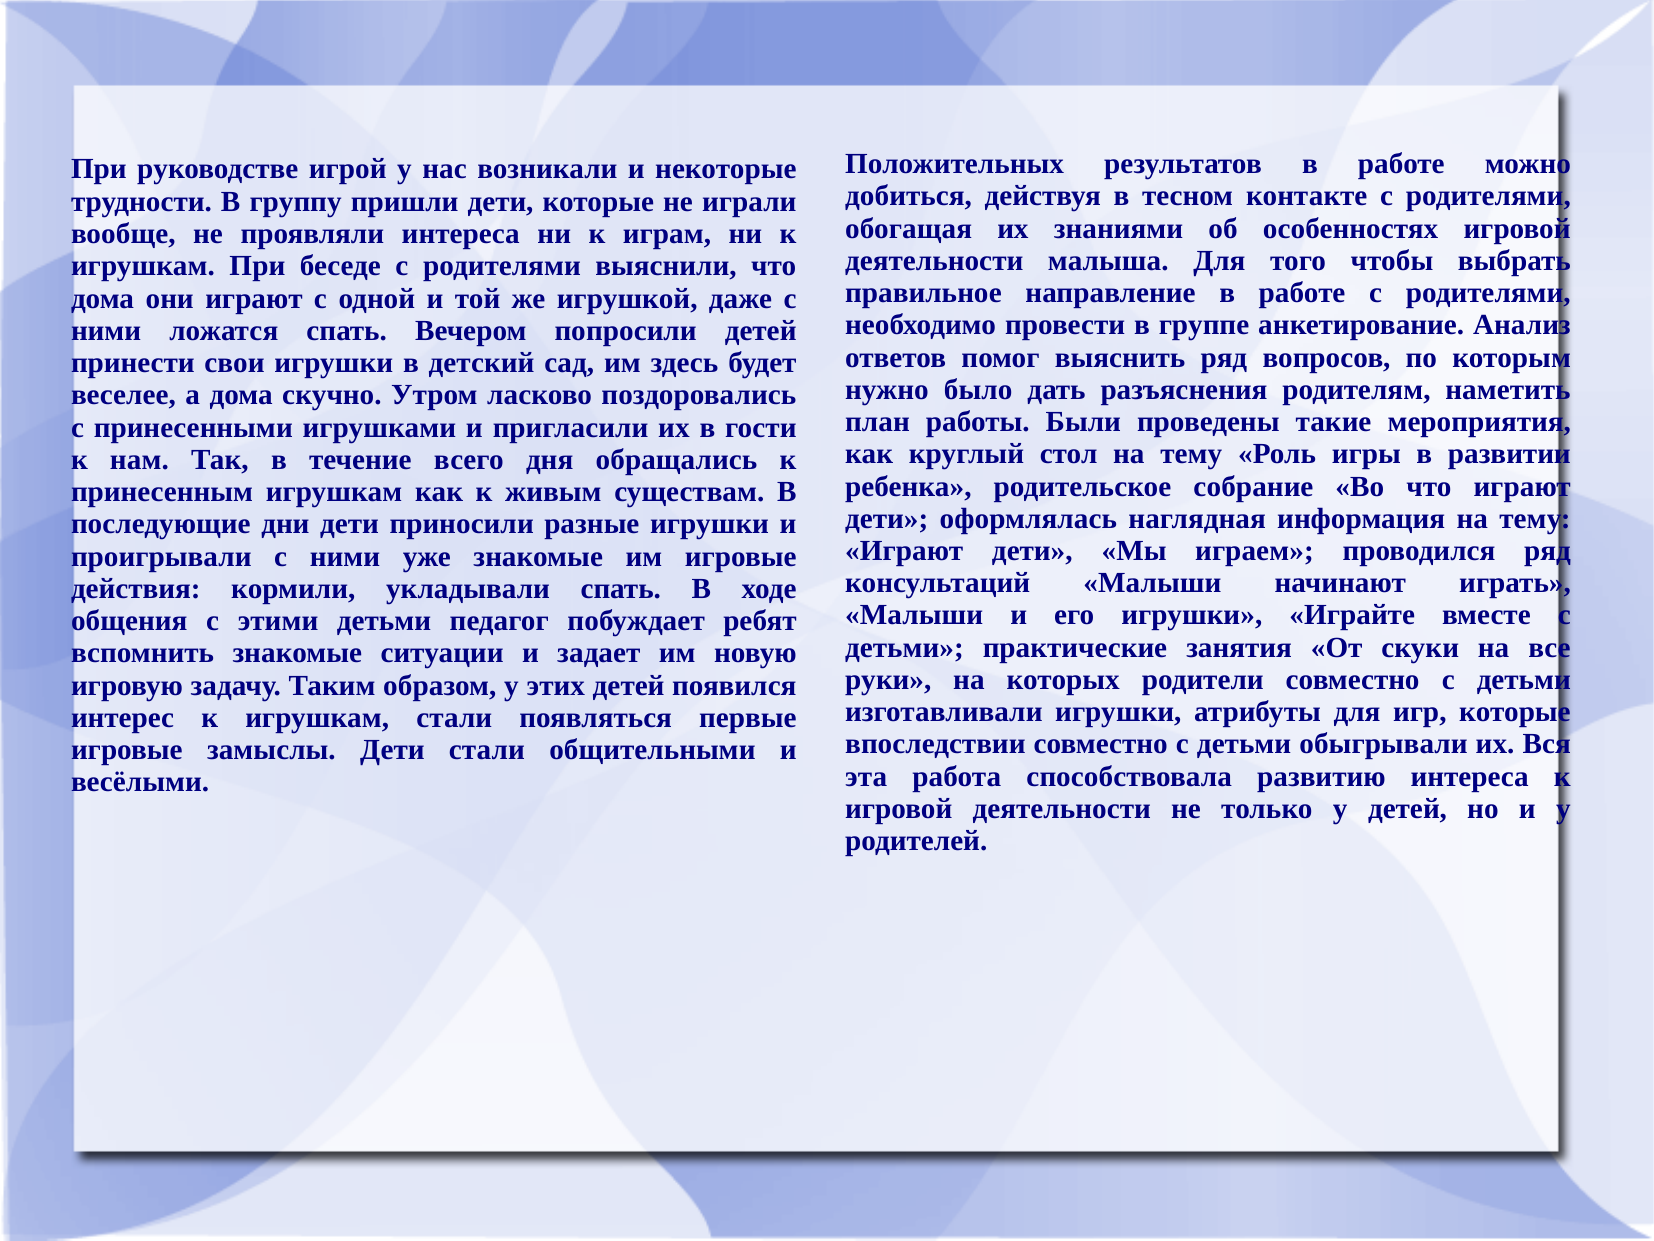

#
При руководстве игрой у нас возникали и некоторые трудности. В группу пришли дети, которые не играли вообще, не проявляли интереса ни к играм, ни к игрушкам. При беседе с родителями выяснили, что дома они играют с одной и той же игрушкой, даже с ними ложатся спать. Вечером попросили детей принести свои игрушки в детский сад, им здесь будет веселее, а дома скучно. Утром ласково поздоровались с принесенными игрушками и пригласили их в гости к нам. Так, в течение всего дня обращались к принесенным игрушкам как к живым существам. В последующие дни дети приносили разные игрушки и проигрывали с ними уже знакомые им игровые действия: кормили, укладывали спать. В ходе общения с этими детьми педагог побуждает ребят вспомнить знакомые ситуации и задает им новую игровую задачу. Таким образом, у этих детей появился интерес к игрушкам, стали появляться первые игровые замыслы. Дети стали общительными и весёлыми.
Положительных результатов в работе можно добиться, действуя в тесном контакте с родителями, обогащая их знаниями об особенностях игровой деятельности малыша. Для того чтобы выбрать правильное направление в работе с родителями, необходимо провести в группе анкетирование. Анализ ответов помог выяснить ряд вопросов, по которым нужно было дать разъяснения родителям, наметить план работы. Были проведены такие мероприятия, как круглый стол на тему «Роль игры в развитии ребенка», родительское собрание «Во что играют дети»; оформлялась наглядная информация на тему: «Играют дети», «Мы играем»; проводился ряд консультаций «Малыши начинают играть», «Малыши и его игрушки», «Играйте вместе с детьми»; практические занятия «От скуки на все руки», на которых родители совместно с детьми изготавливали игрушки, атрибуты для игр, которые впоследствии совместно с детьми обыгрывали их. Вся эта работа способствовала развитию интереса к игровой деятельности не только у детей, но и у родителей.